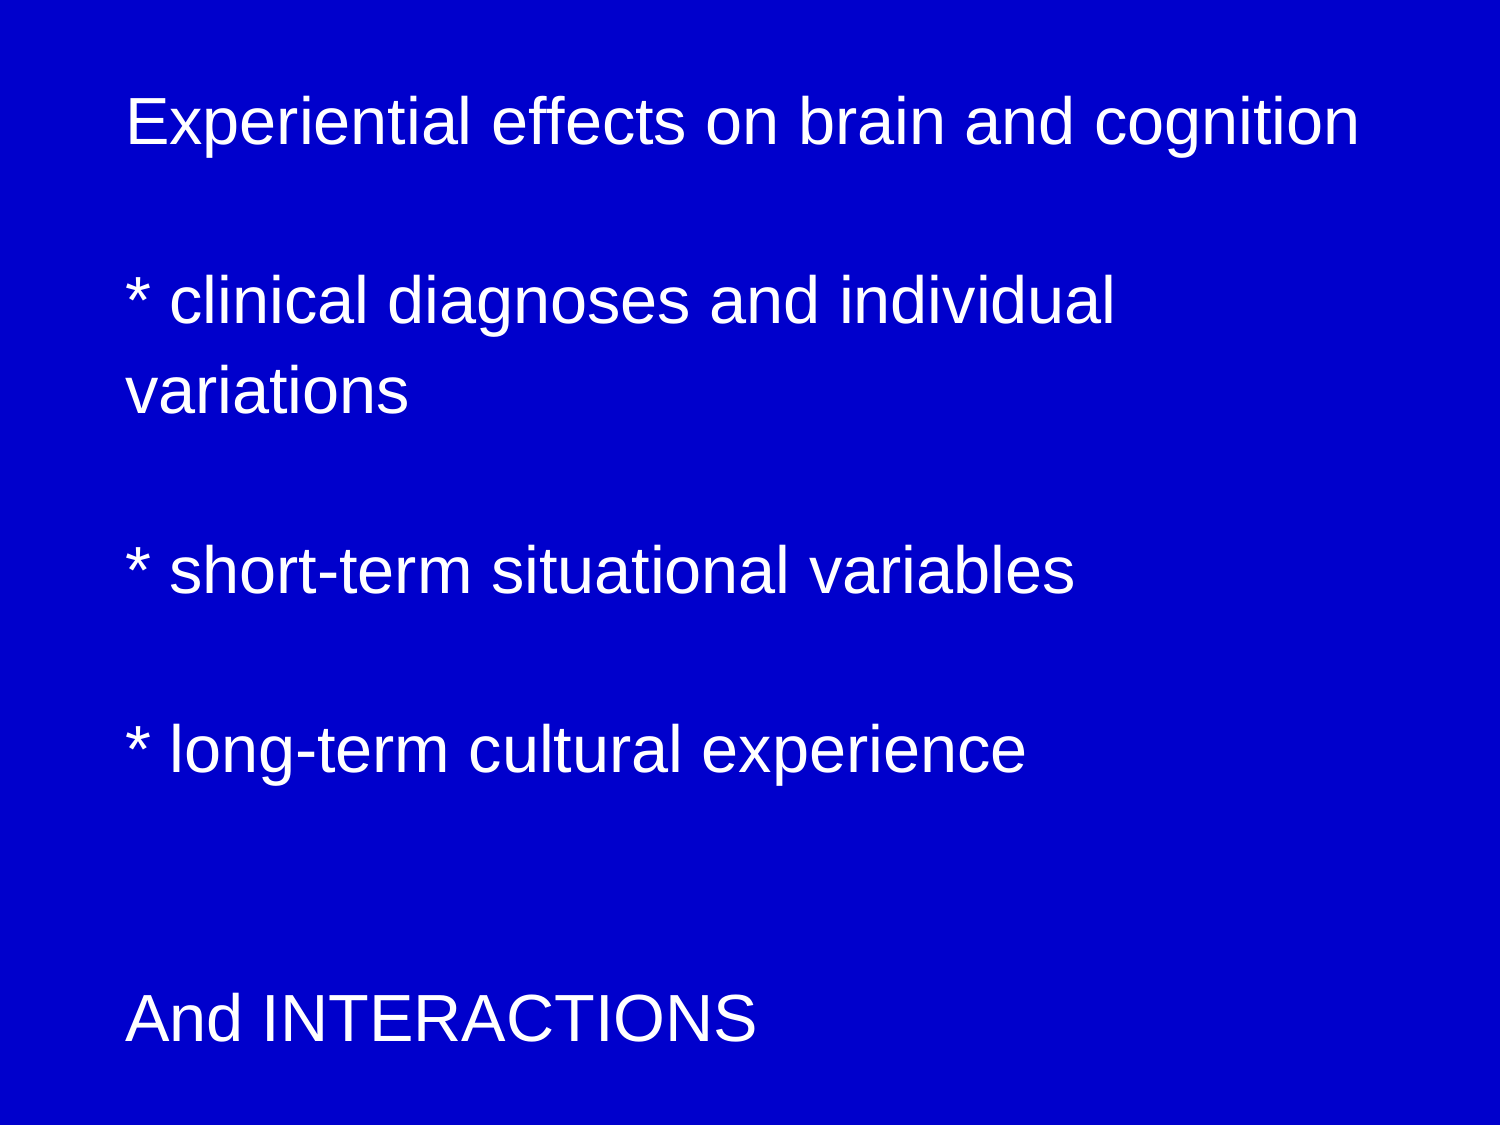

# Experiential effects on brain and cognition * clinical diagnoses and individual variations * short-term situational variables * long-term cultural experience And INTERACTIONS